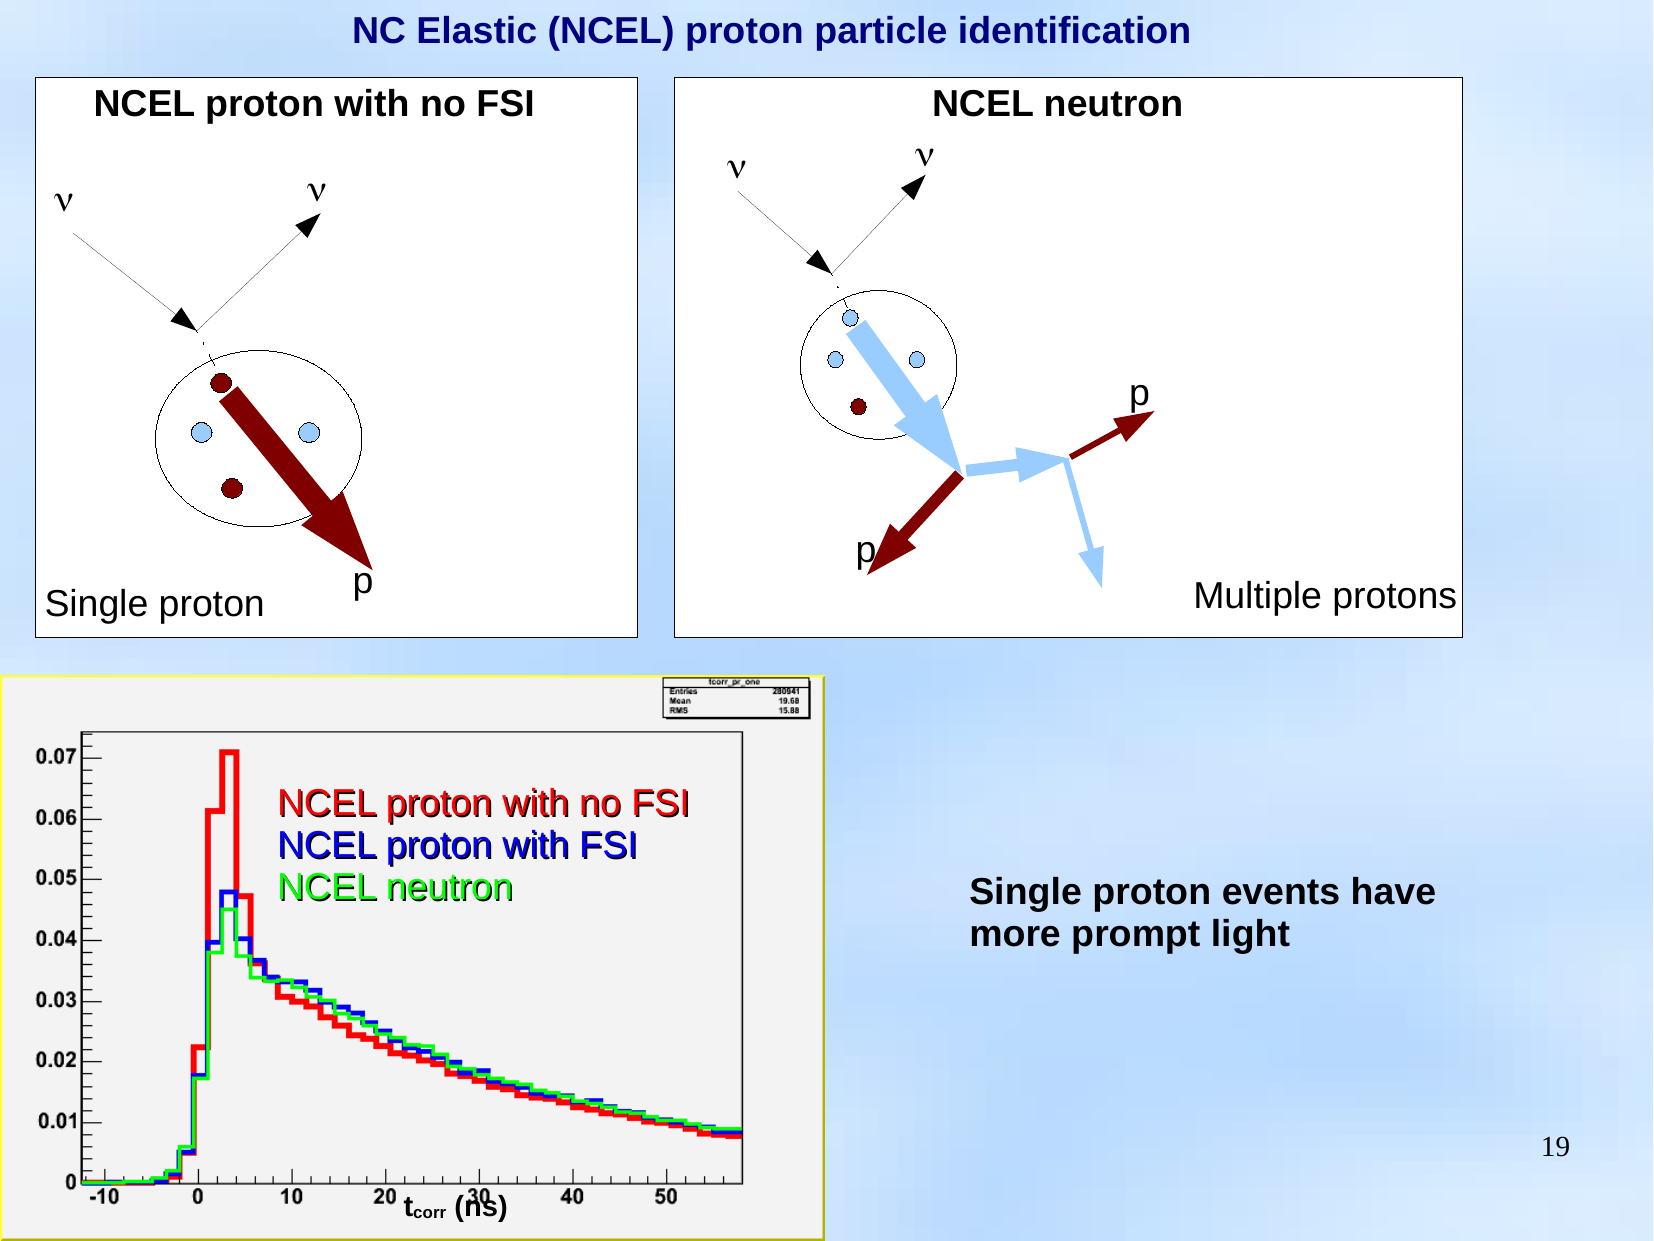

NC Elastic (NCEL) proton particle identification
NCEL proton with no FSI
NCEL neutron
n
n
n
n
p
p
p
Multiple protons
Single proton
NCEL proton with no FSI
NCEL proton with FSI
NCEL neutron
Single proton events have more prompt light
19
tcorr (ns)